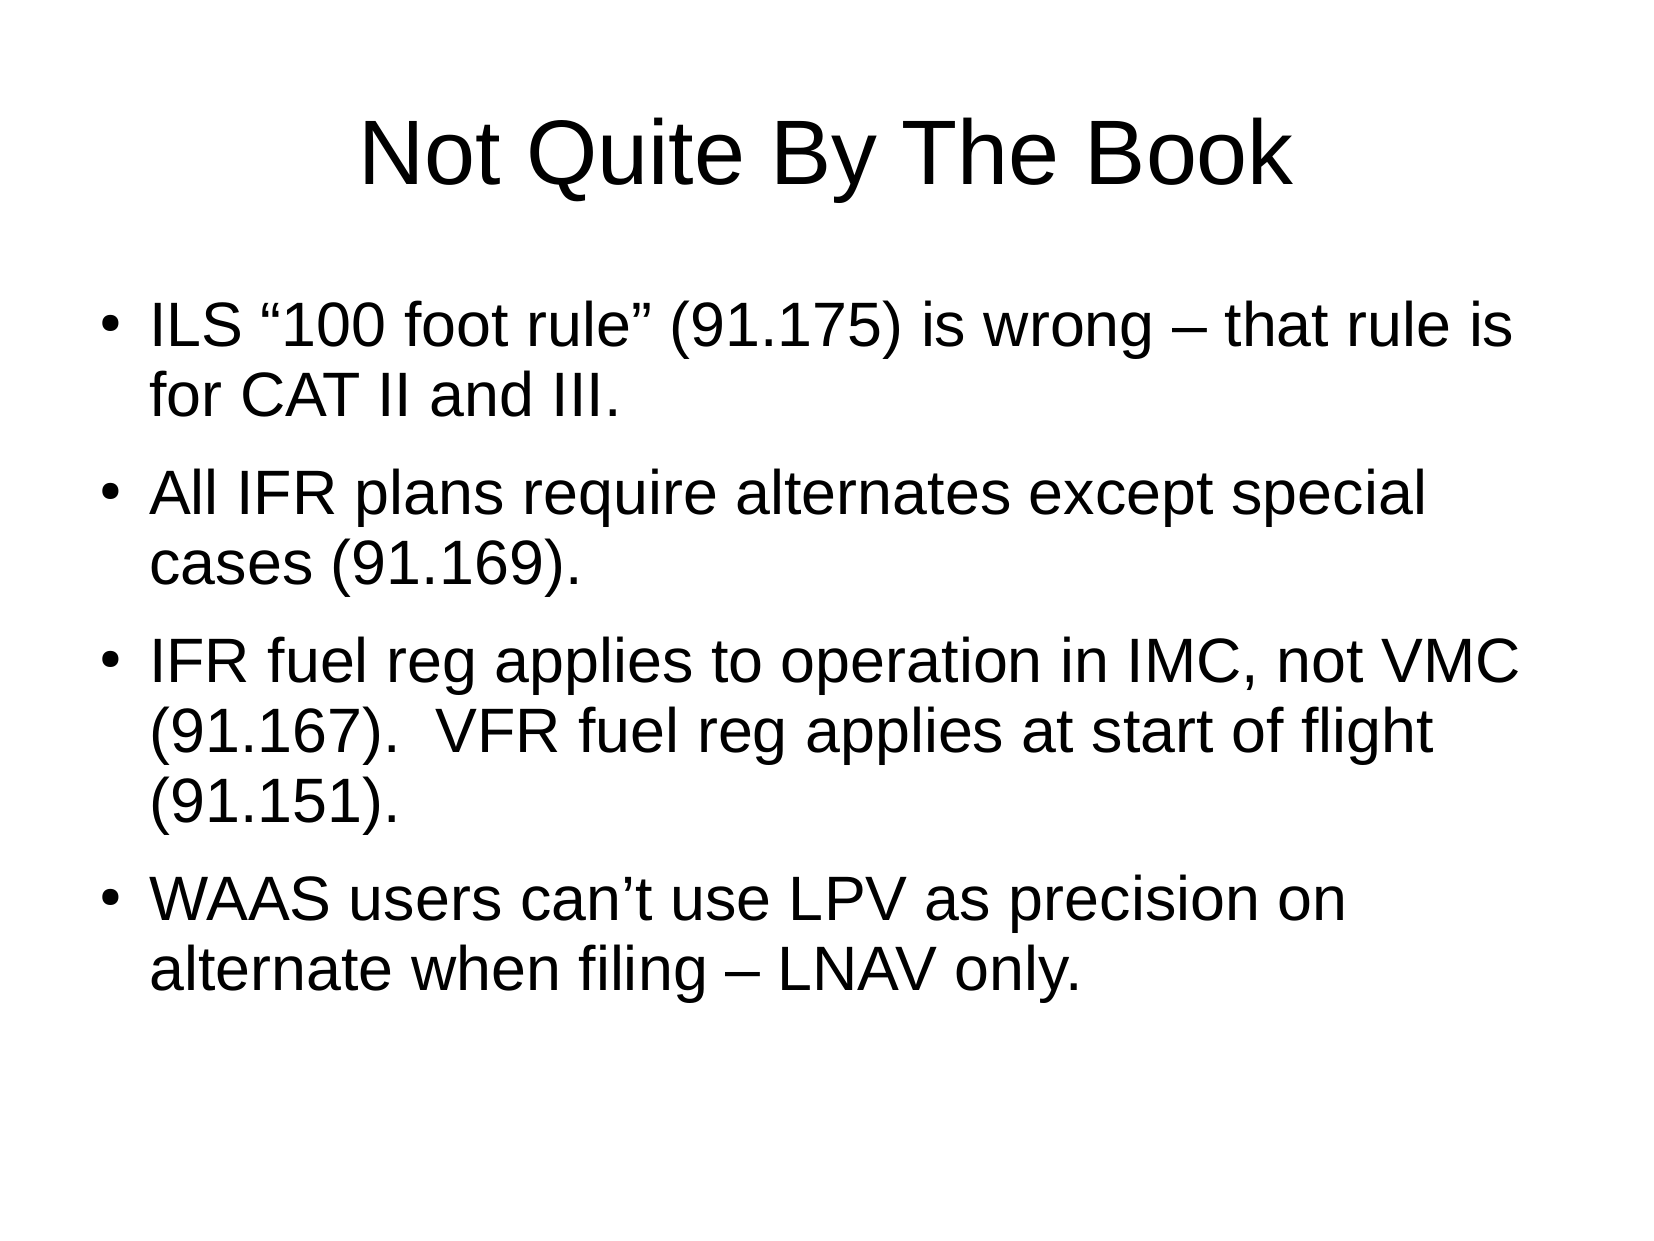

# Not Quite By The Book
ILS “100 foot rule” (91.175) is wrong – that rule is for CAT II and III.
All IFR plans require alternates except special cases (91.169).
IFR fuel reg applies to operation in IMC, not VMC (91.167). VFR fuel reg applies at start of flight (91.151).
WAAS users can’t use LPV as precision on alternate when filing – LNAV only.